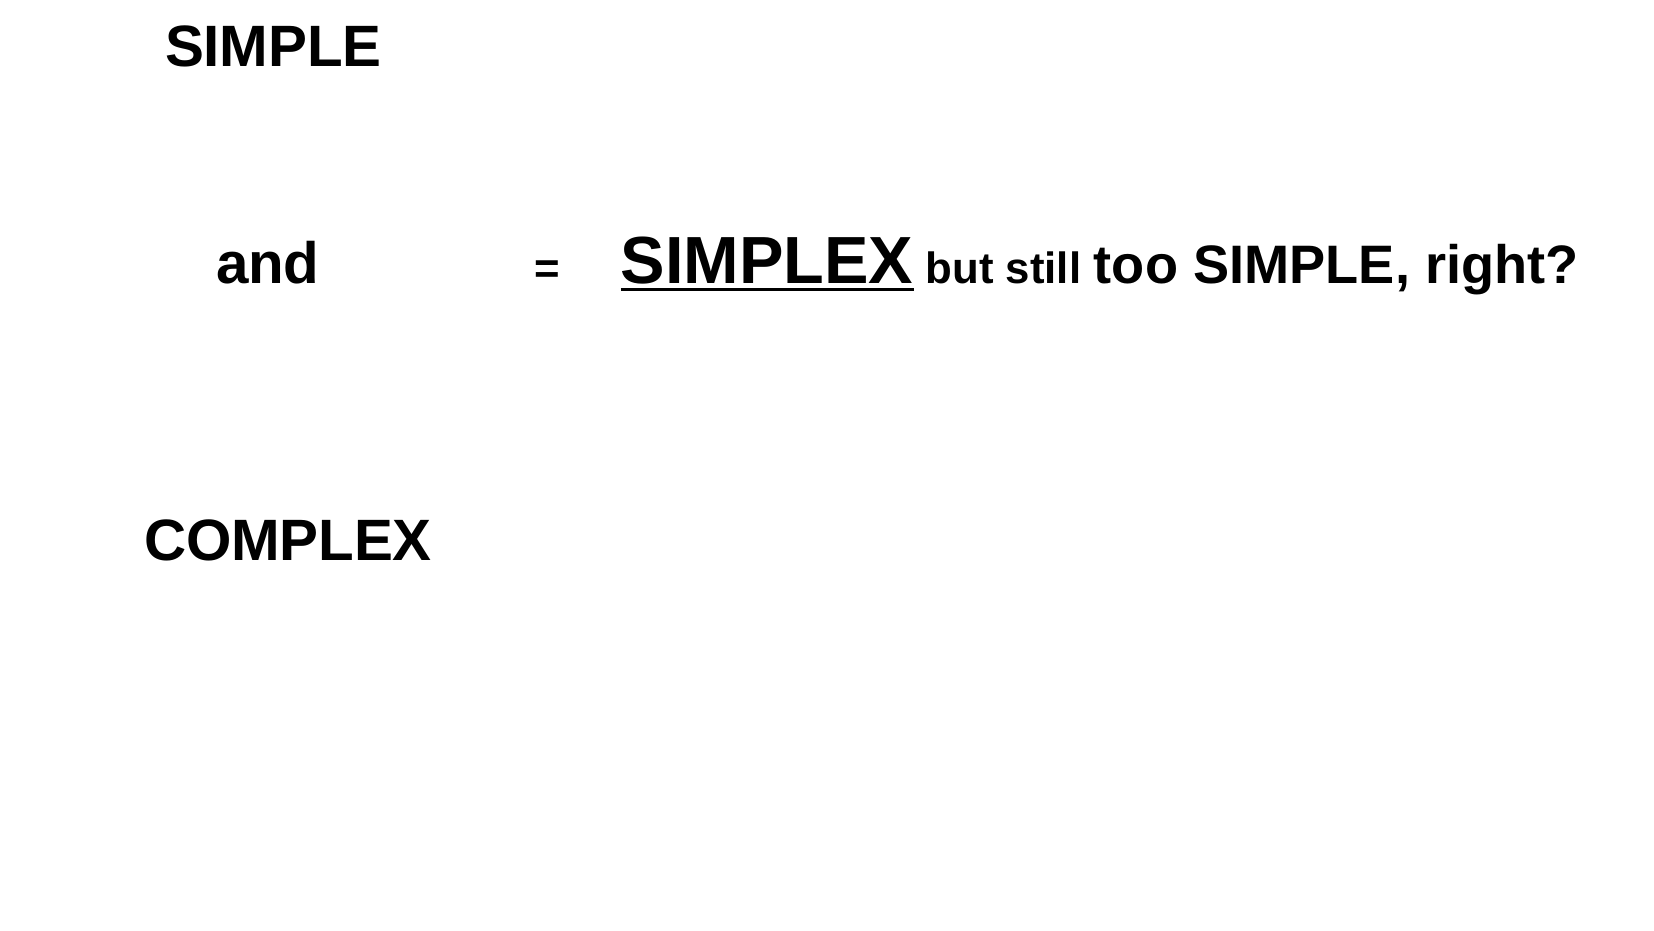

SIMPLE
 and = SIMPLEX but still too SIMPLE, right?
 COMPLEX